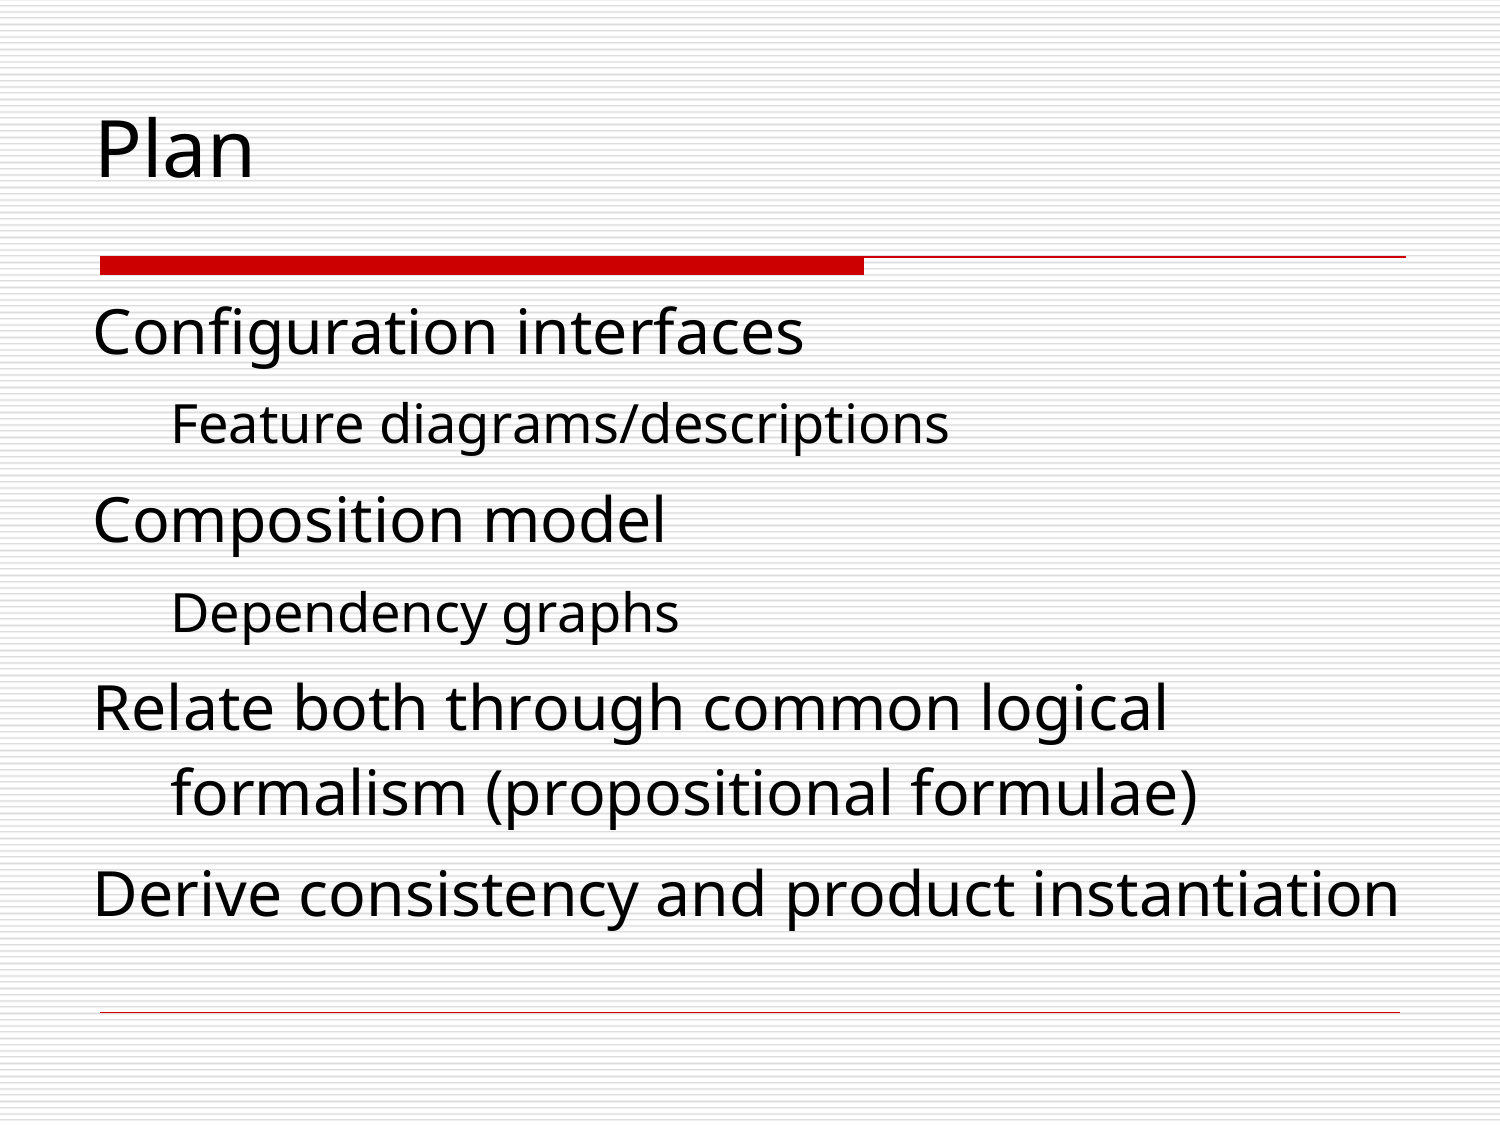

# Plan
Configuration interfaces
Feature diagrams/descriptions
Composition model
Dependency graphs
Relate both through common logical formalism (propositional formulae)
Derive consistency and product instantiation